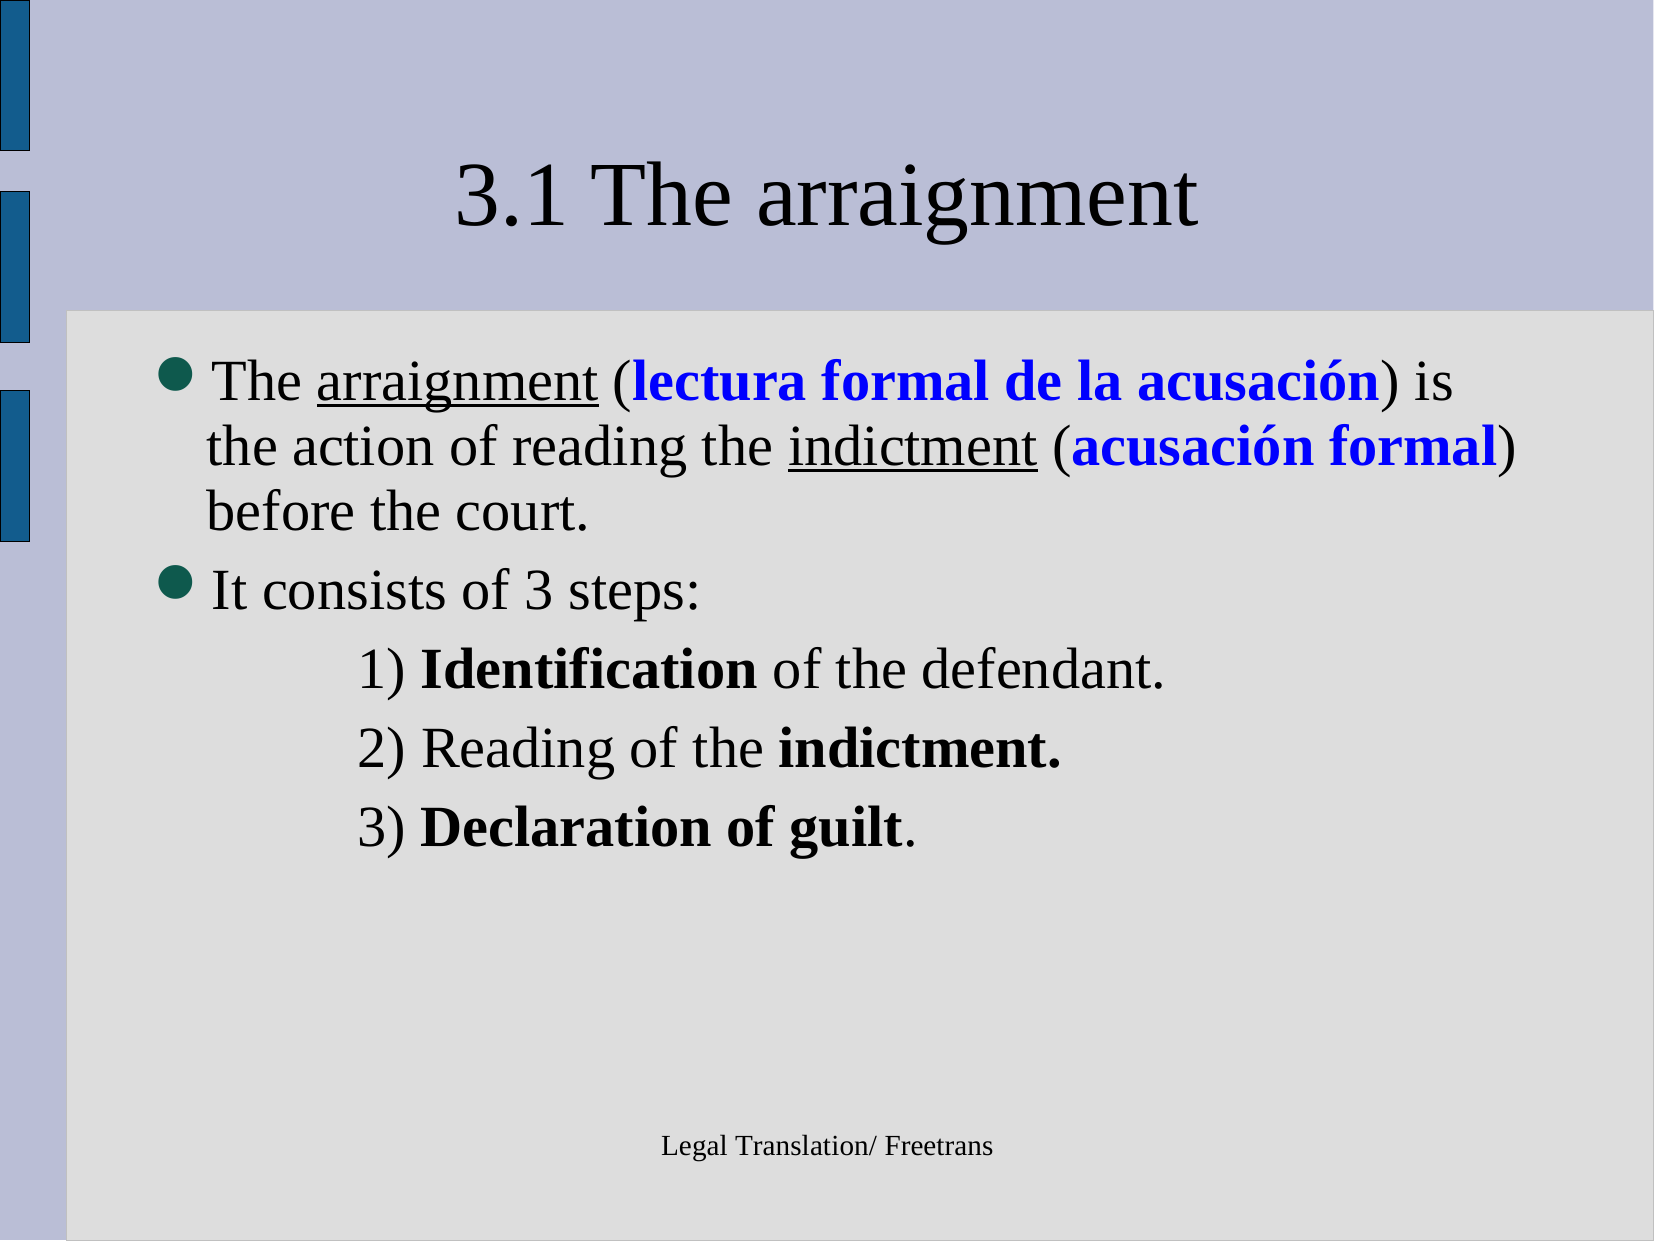

3.1 The arraignment
The arraignment (lectura formal de la acusación) is the action of reading the indictment (acusación formal) before the court.
It consists of 3 steps:
			1) Identification of the defendant.
			2) Reading of the indictment.
			3) Declaration of guilt.
Legal Translation/ Freetrans